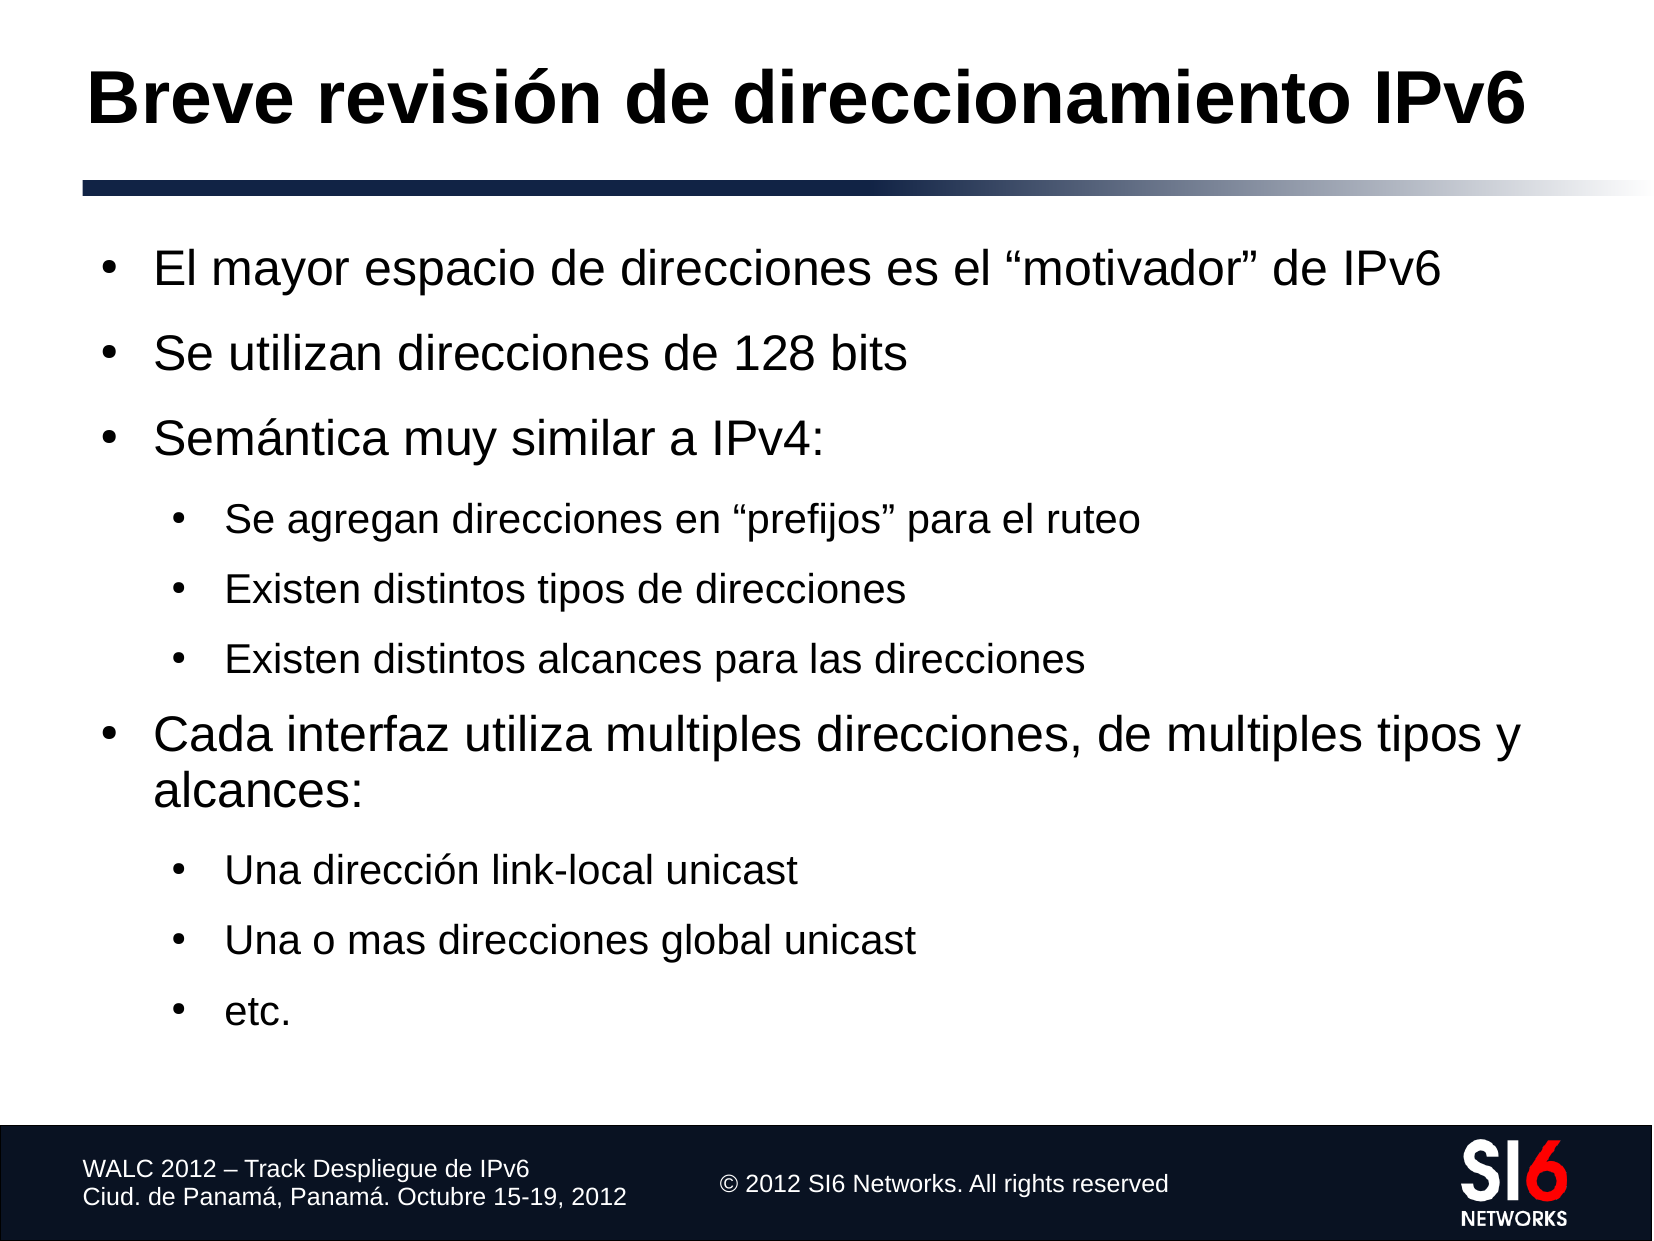

# Breve revisión de direccionamiento IPv6
El mayor espacio de direcciones es el “motivador” de IPv6
Se utilizan direcciones de 128 bits
Semántica muy similar a IPv4:
Se agregan direcciones en “prefijos” para el ruteo
Existen distintos tipos de direcciones
Existen distintos alcances para las direcciones
Cada interfaz utiliza multiples direcciones, de multiples tipos y alcances:
Una dirección link-local unicast
Una o mas direcciones global unicast
etc.
Congreso de Seguridad en Computo 2011